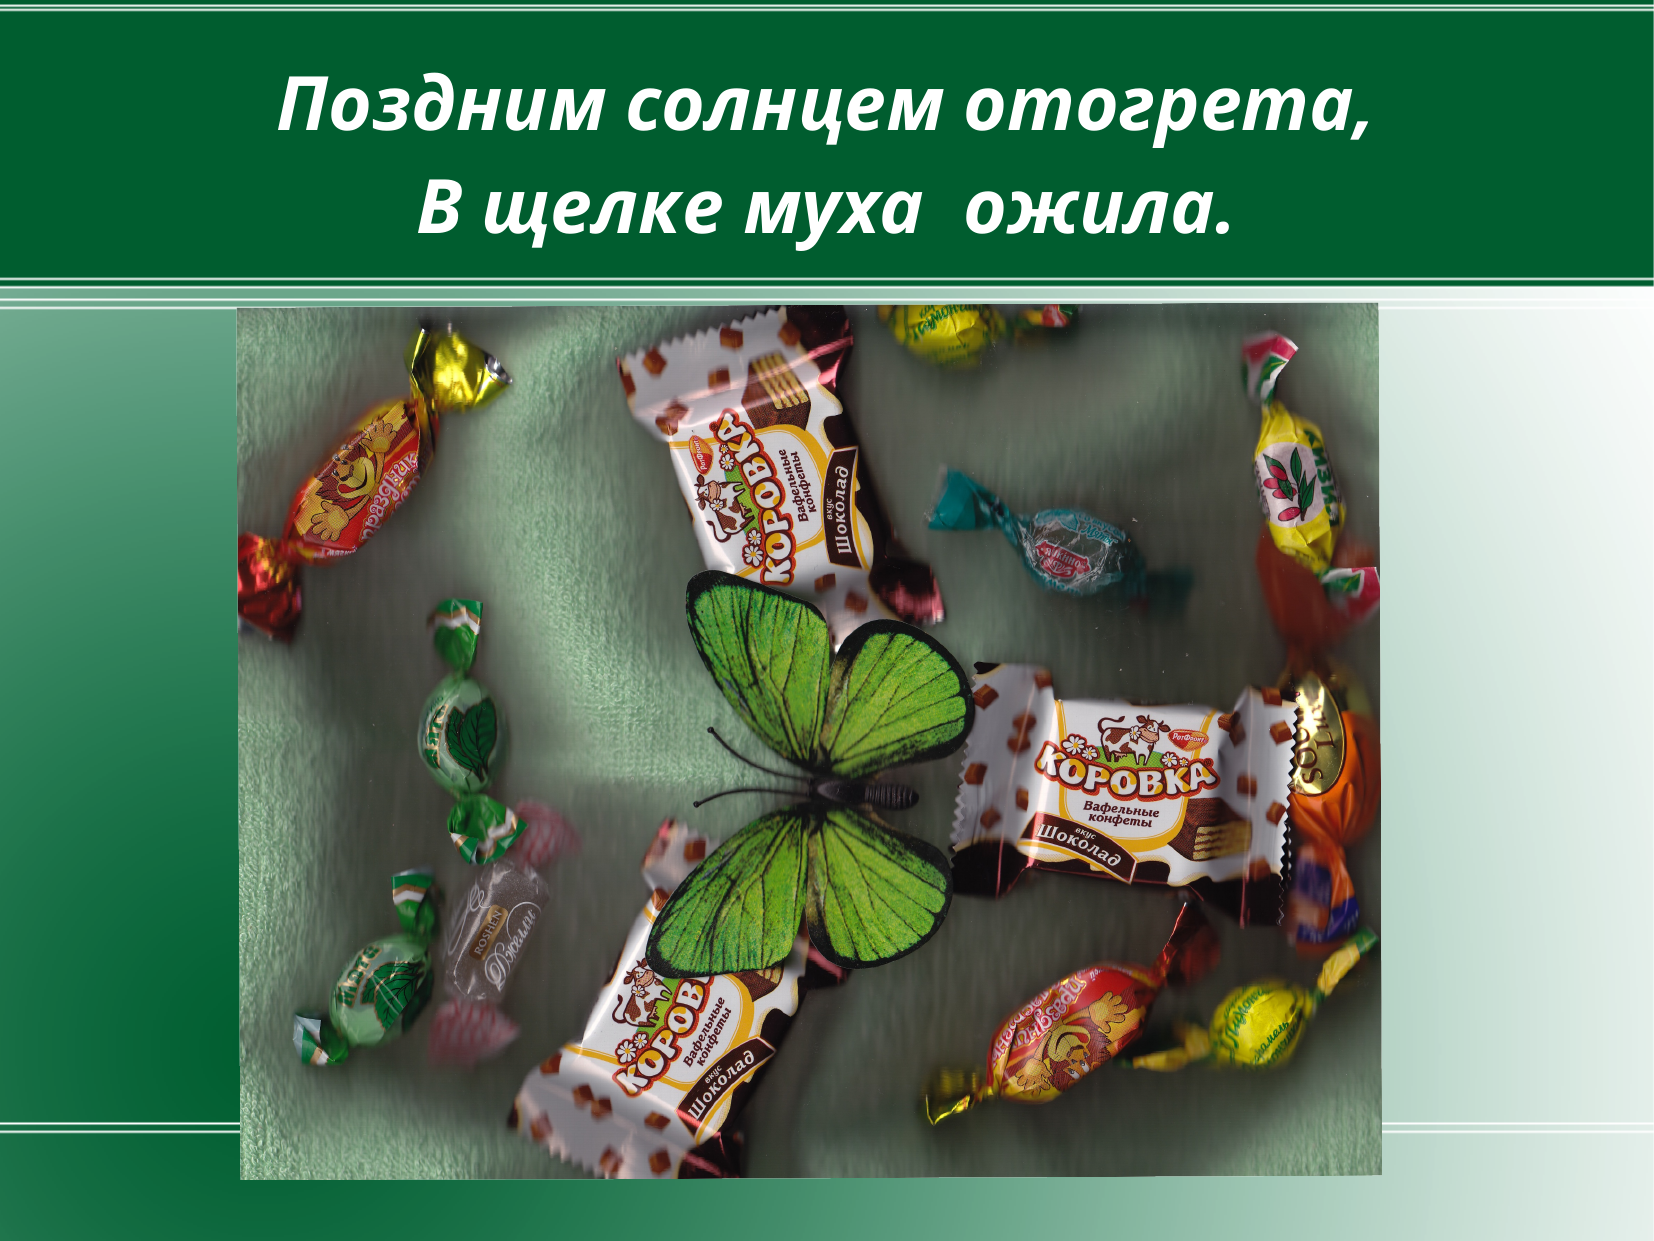

# Поздним солнцем отогрета, В щелке муха ожила.